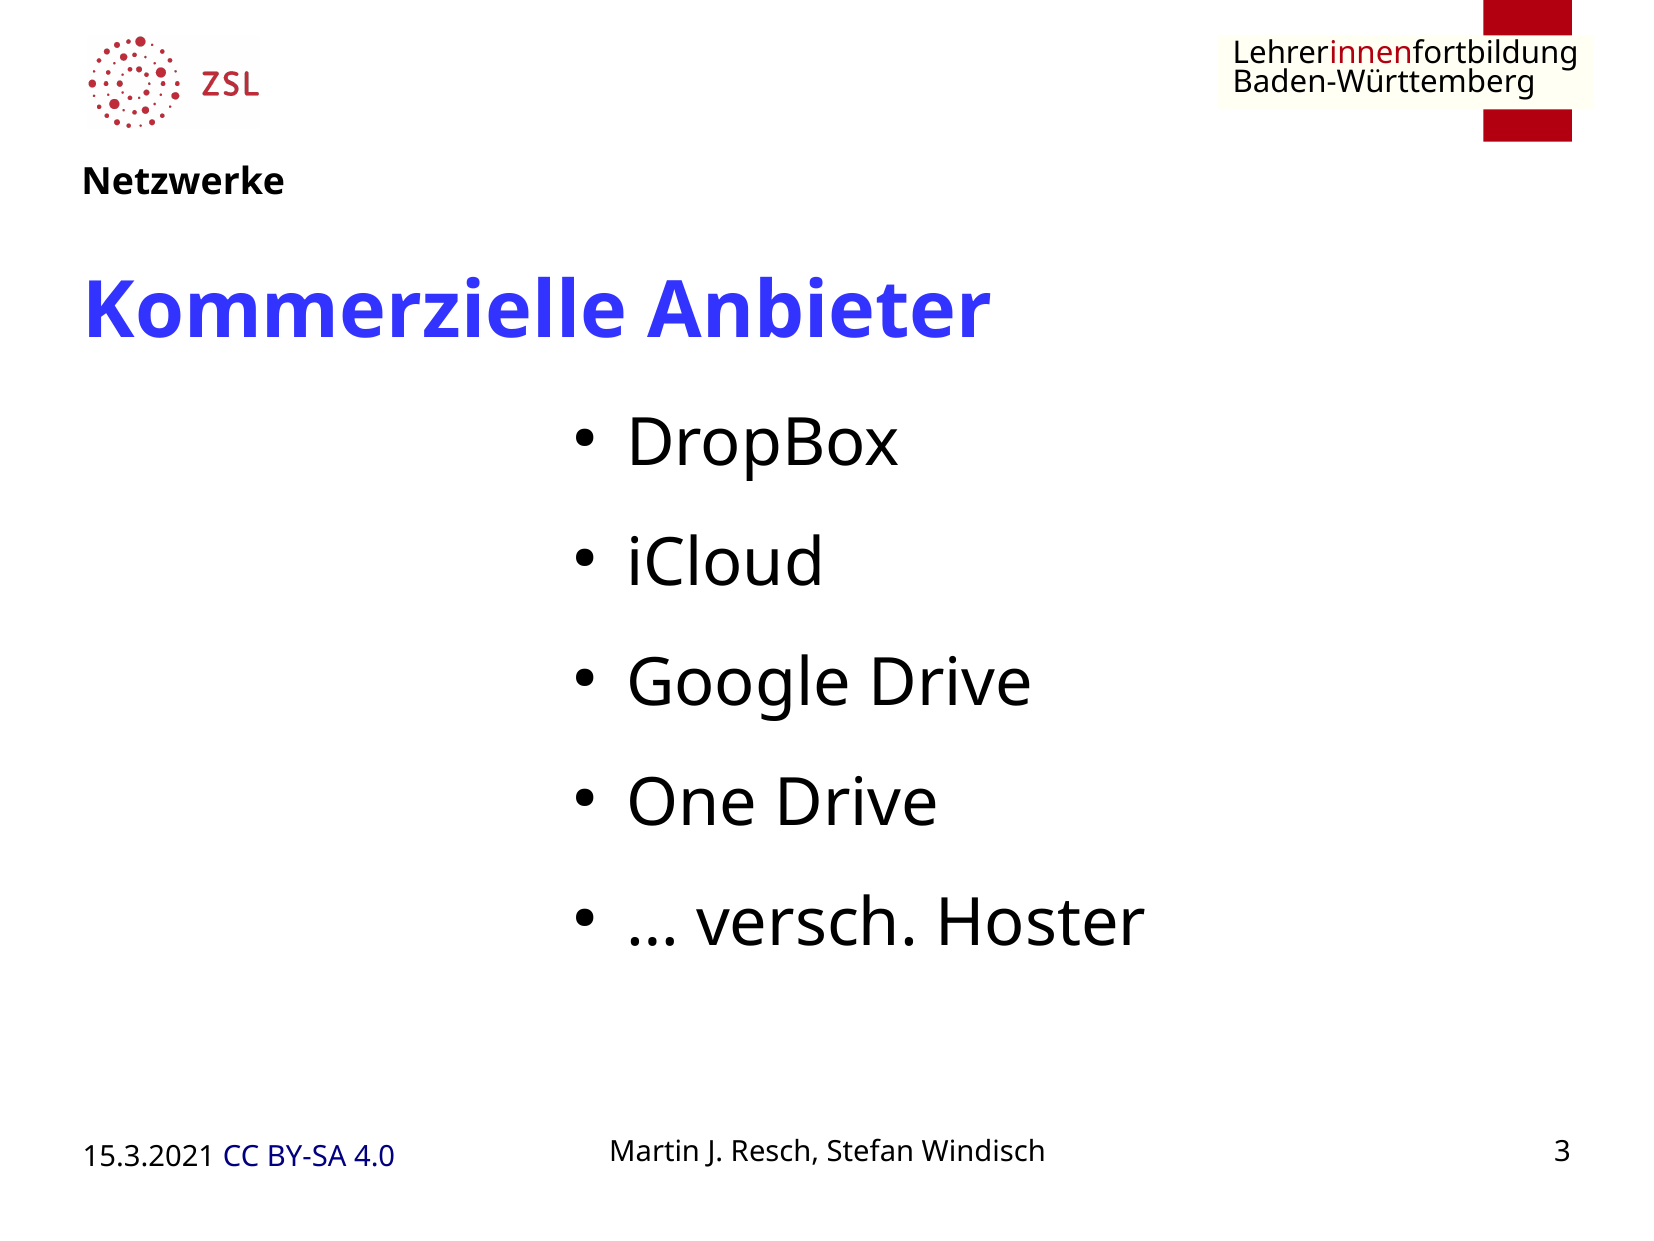

# Kommerzielle Anbieter
DropBox
iCloud
Google Drive
One Drive
… versch. Hoster
3